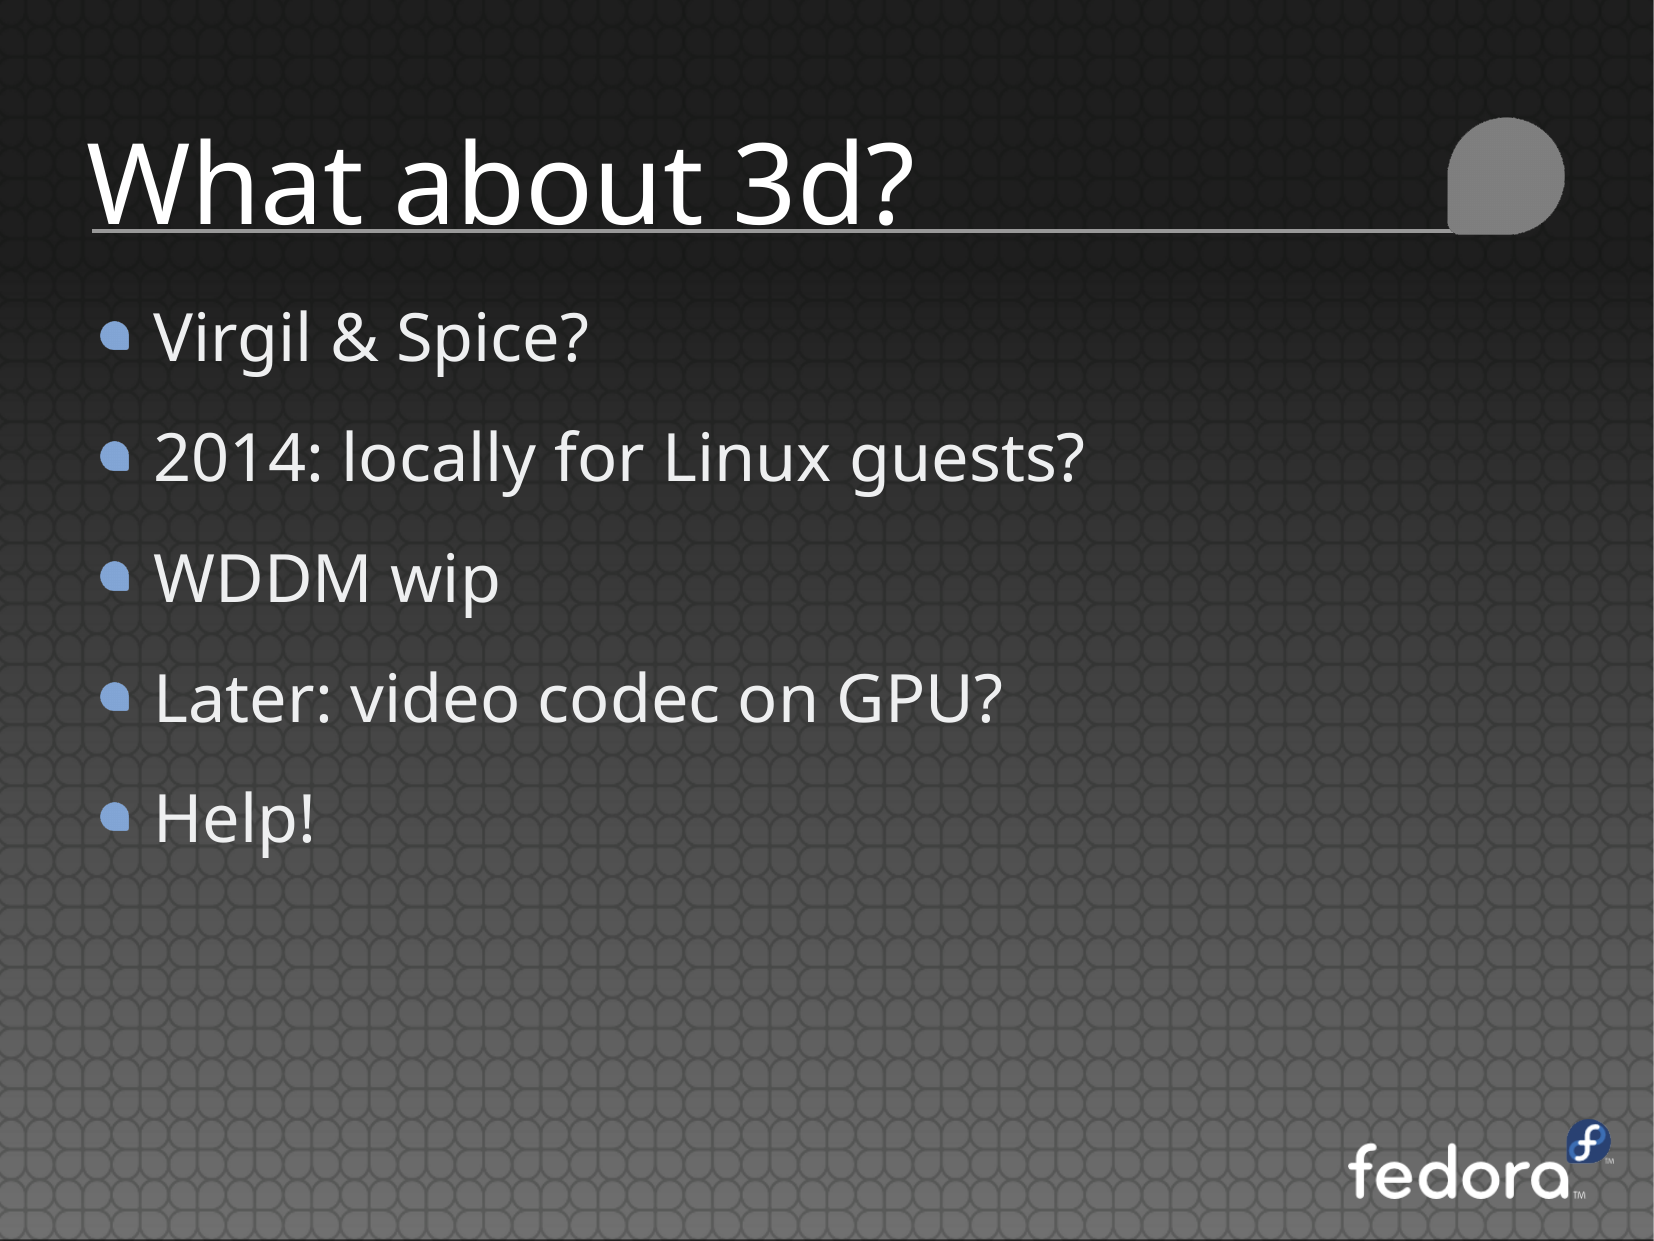

# What about 3d?
Virgil & Spice?
2014: locally for Linux guests?
WDDM wip
Later: video codec on GPU?
Help!